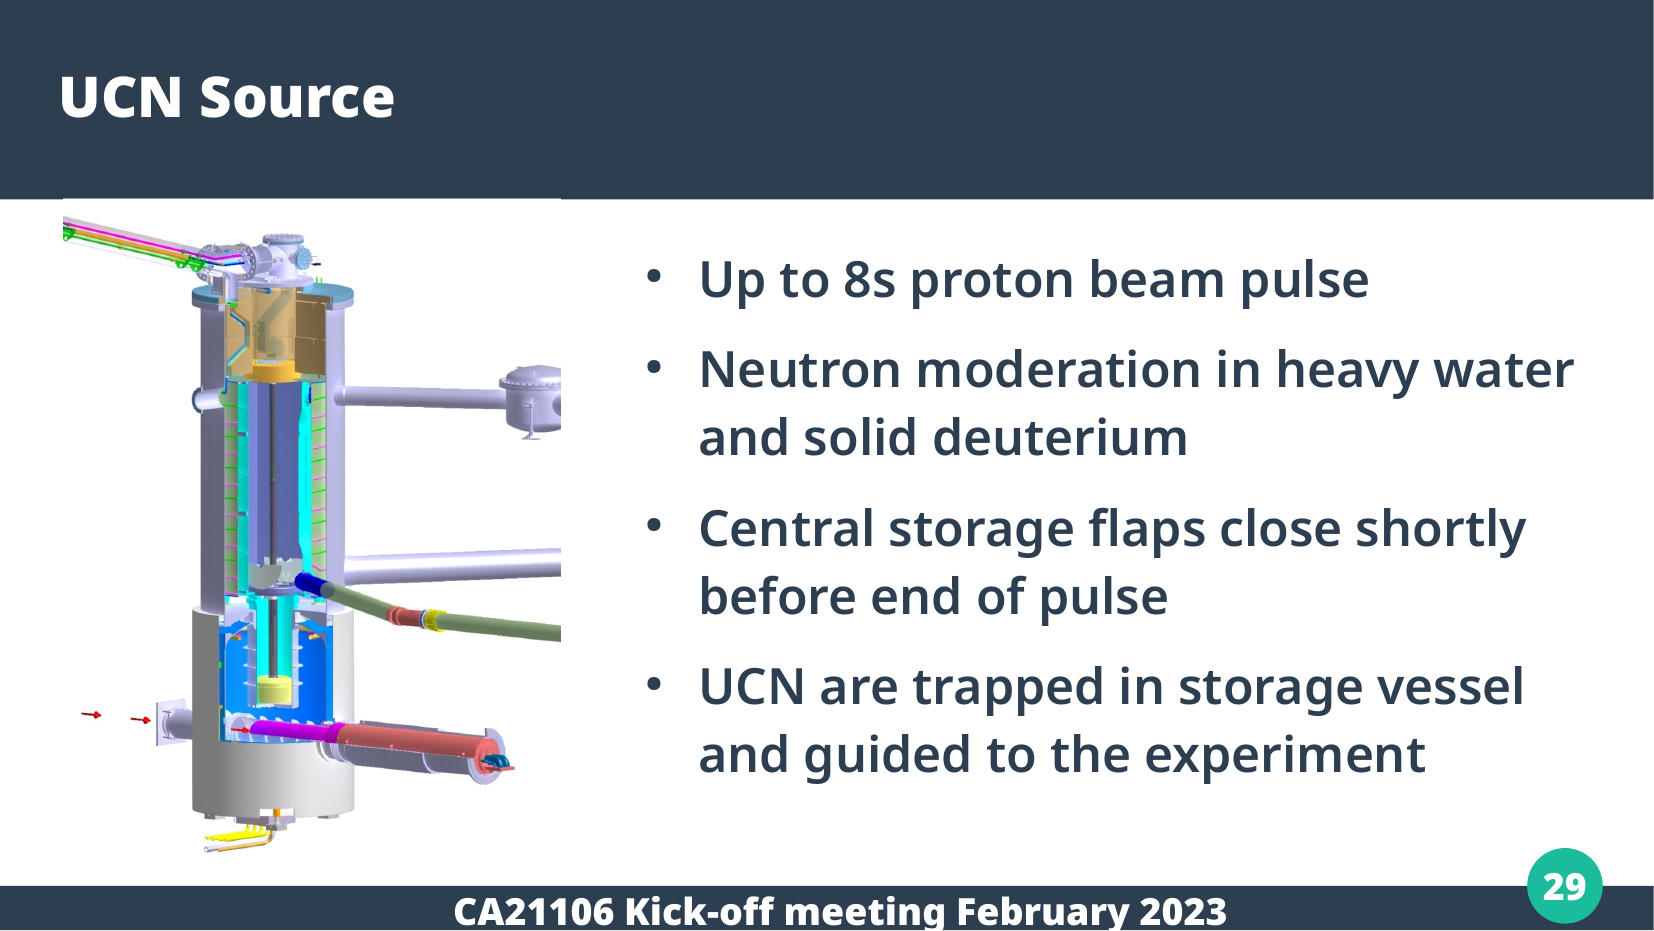

# UCN Source
Up to 8s proton beam pulse
Neutron moderation in heavy water and solid deuterium
Central storage flaps close shortly before end of pulse
UCN are trapped in storage vessel and guided to the experiment
CA21106 Kick-off meeting February 2023